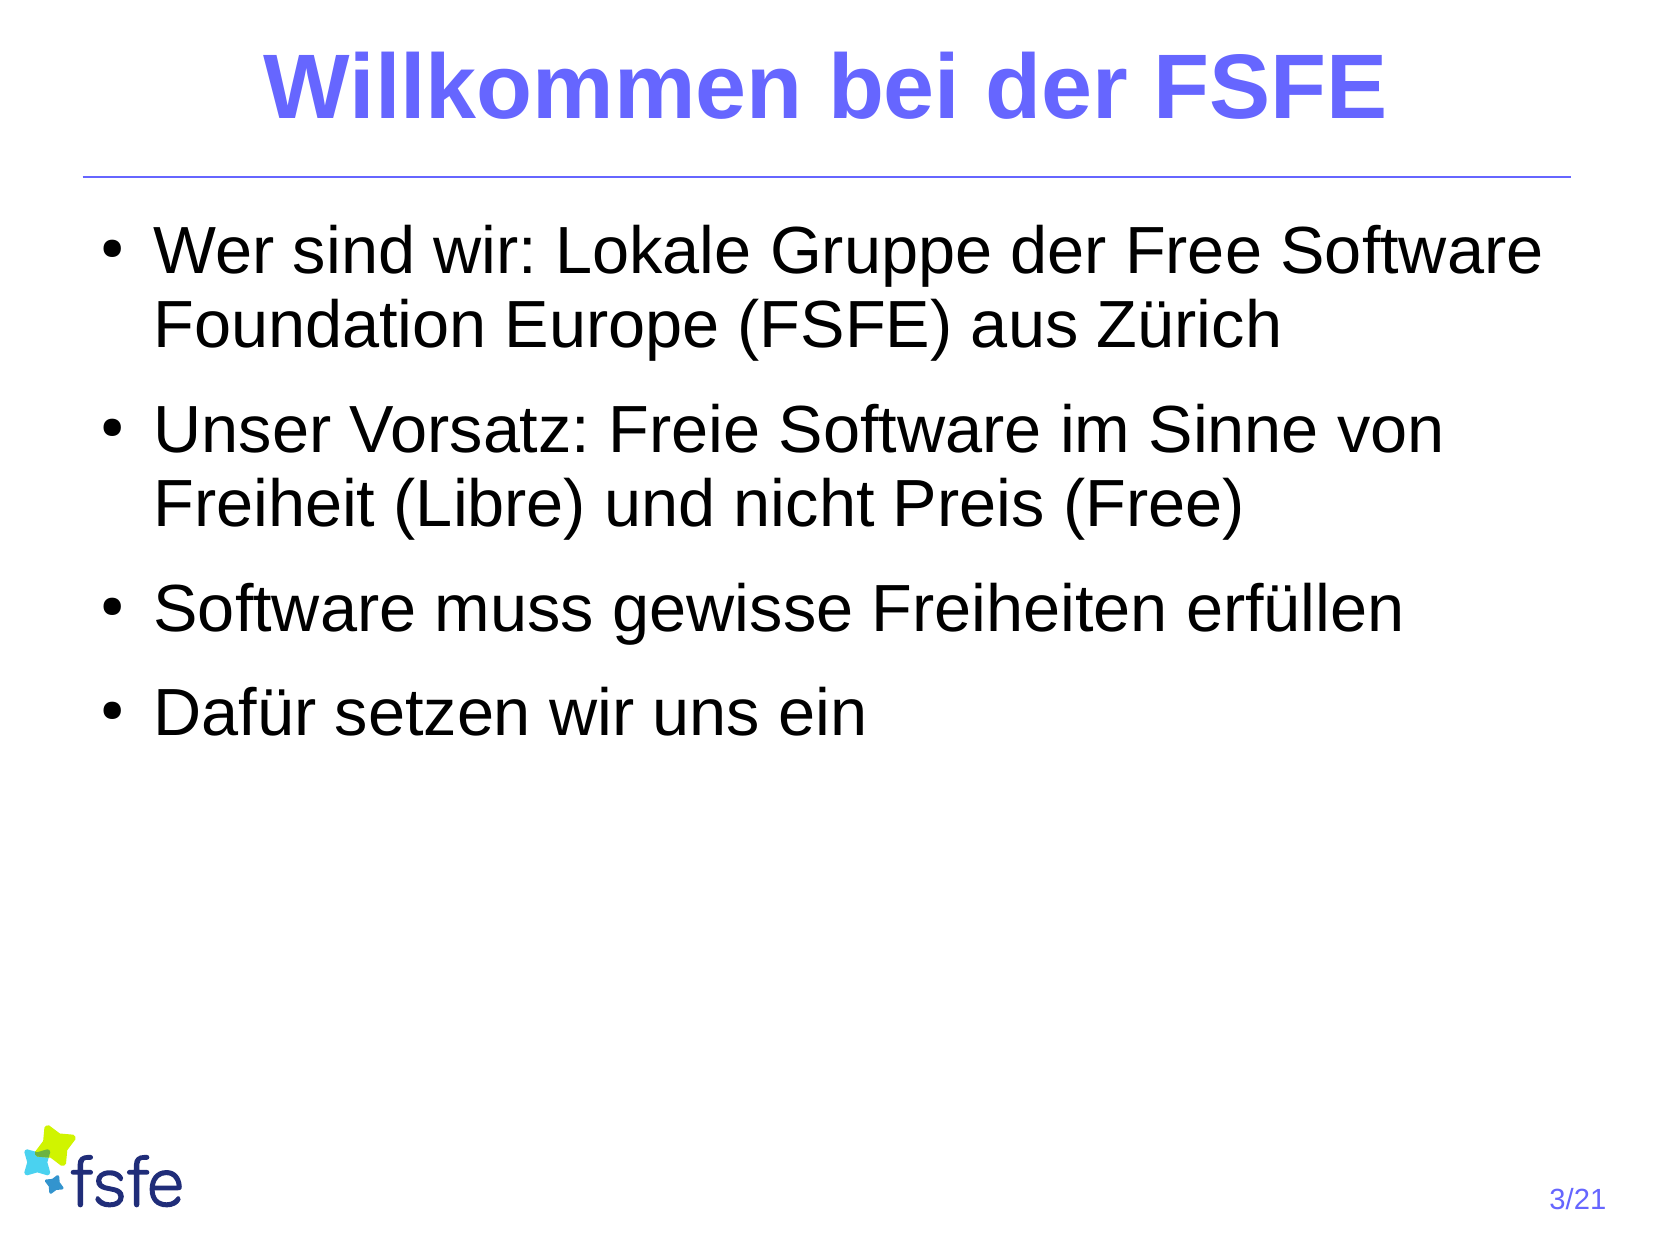

# Willkommen bei der FSFE
Wer sind wir: Lokale Gruppe der Free Software Foundation Europe (FSFE) aus Zürich
Unser Vorsatz: Freie Software im Sinne von Freiheit (Libre) und nicht Preis (Free)
Software muss gewisse Freiheiten erfüllen
Dafür setzen wir uns ein
3